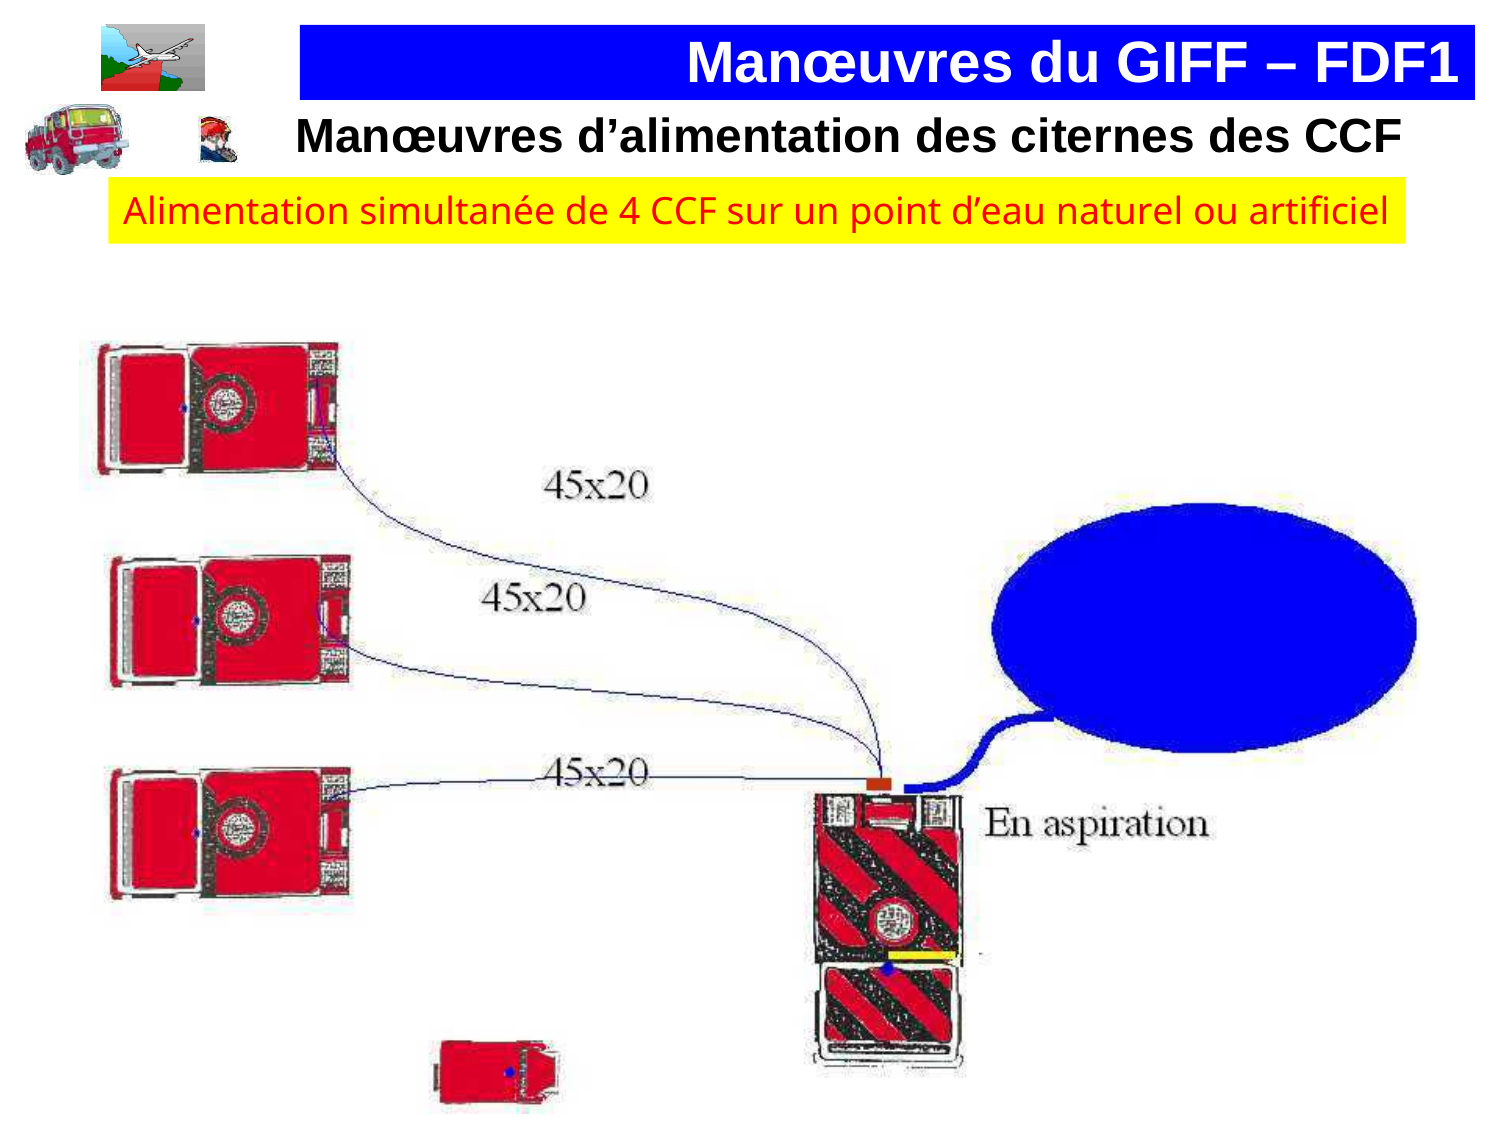

Manœuvres du GIFF – FDF1
Manœuvres d’alimentation des citernes des CCF
Alimentation simultanée de 4 CCF sur un point d’eau naturel ou artificiel